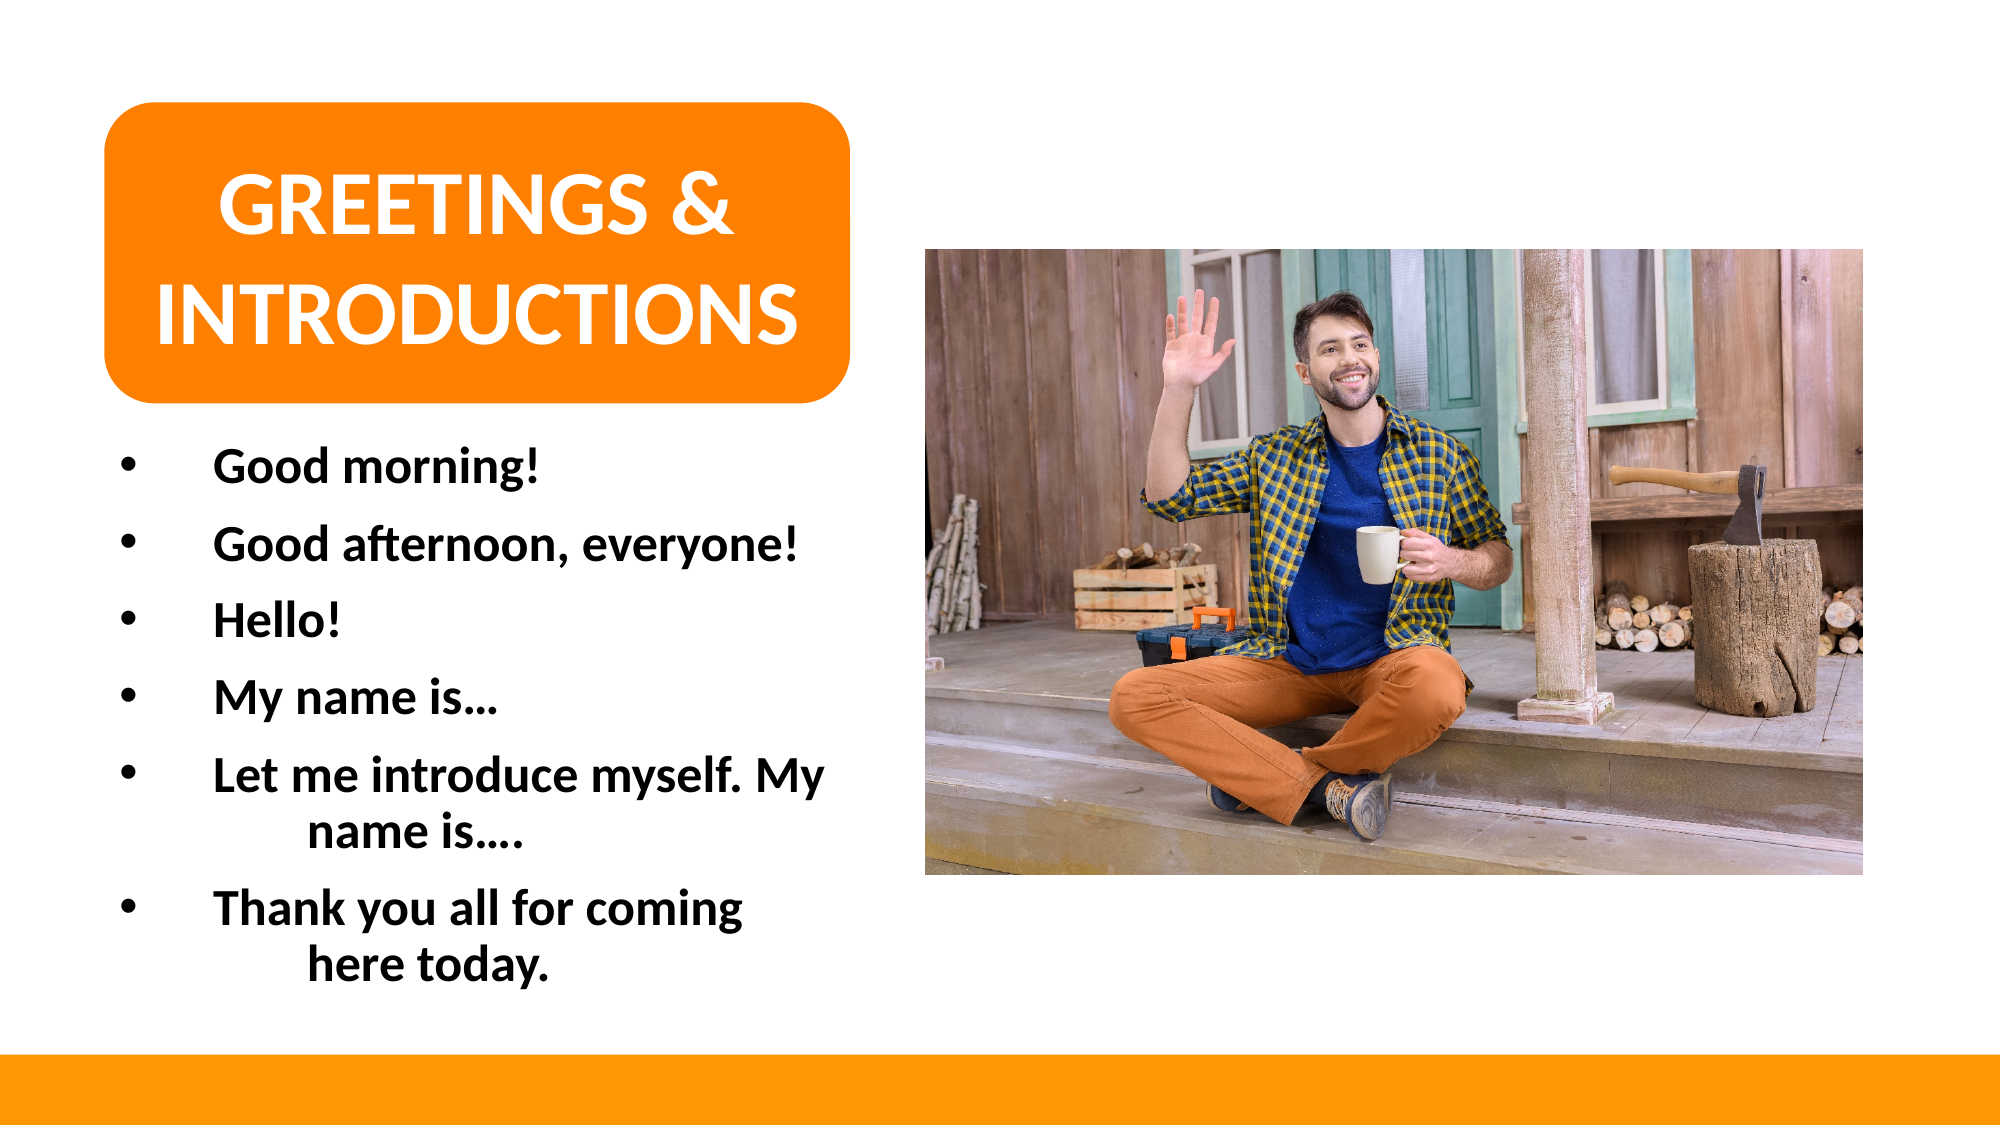

GREETINGS & INTRODUCTIONS
# Good morning!
Good afternoon, everyone!
Hello!
My name is…
Let me introduce myself. My name is….
Thank you all for coming here today.